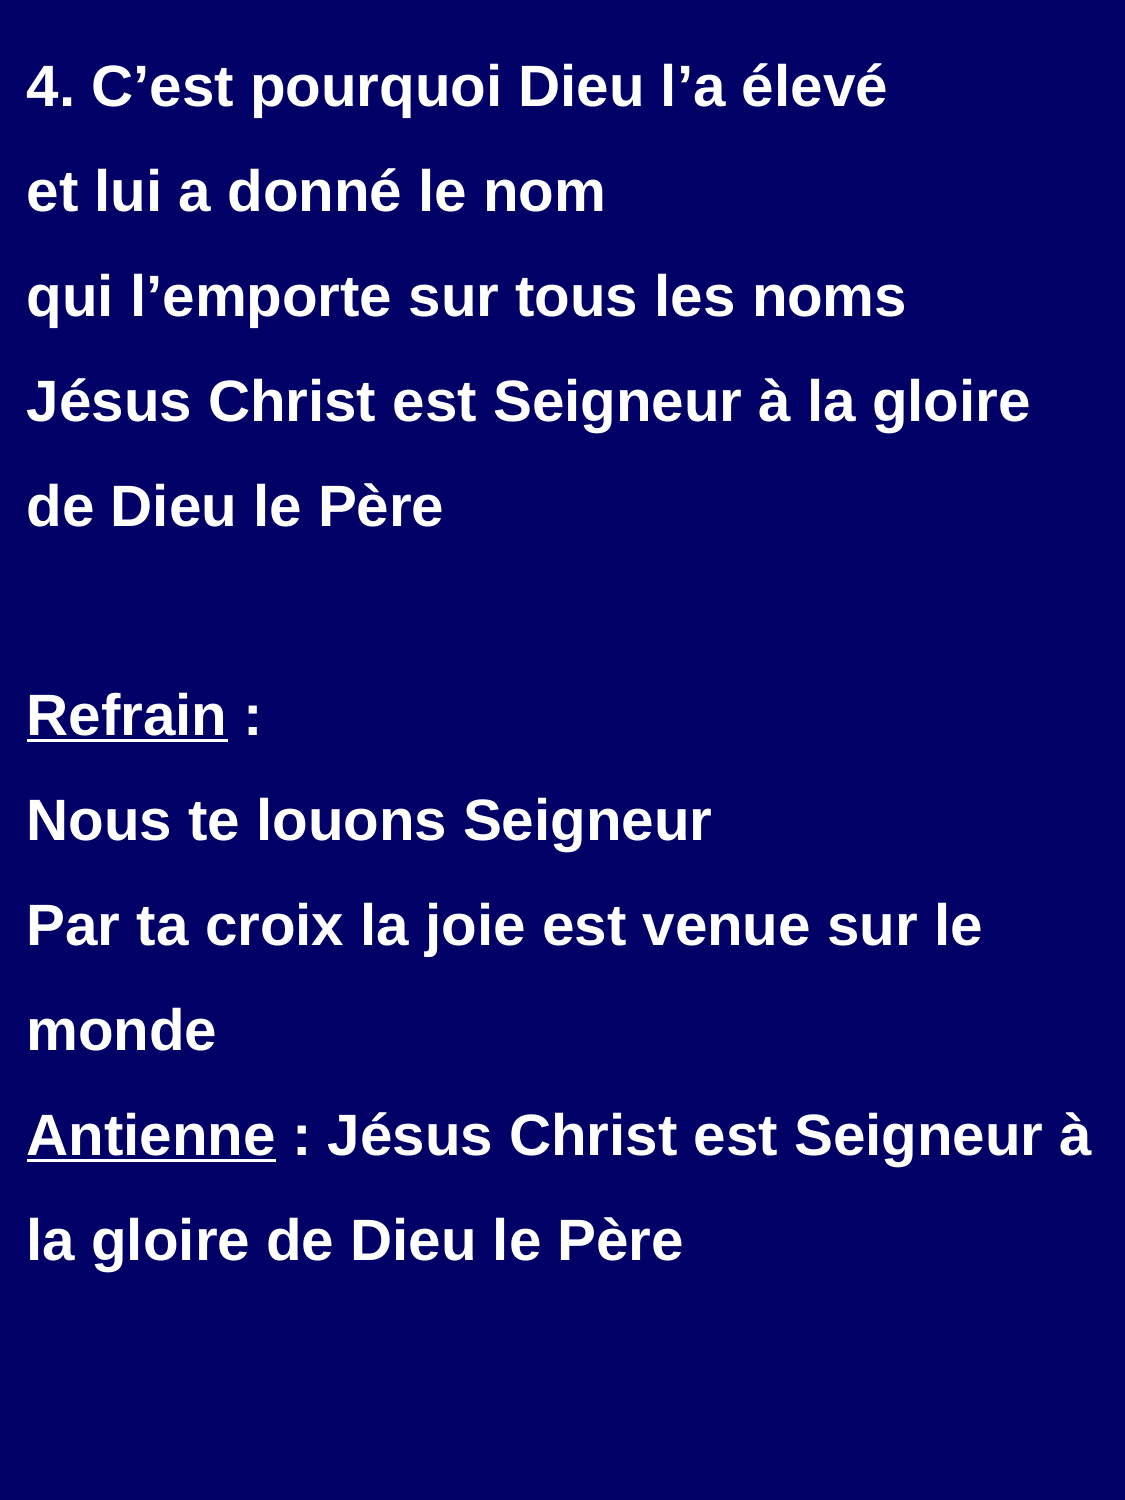

4. C’est pourquoi Dieu l’a élevé
et lui a donné le nom
qui l’emporte sur tous les noms
Jésus Christ est Seigneur à la gloire de Dieu le Père
Refrain :
Nous te louons Seigneur
Par ta croix la joie est venue sur le monde
Antienne : Jésus Christ est Seigneur à la gloire de Dieu le Père
 5. Afin qu’ au nom de Jésus
Tout genoux fléchisse au ciel sur terre, aux enfers.
Et que toute langue proclame :
Jésus Christ est Seigneur à la gloire de Dieu le Père
Ref : Nous te louons Seigneur
Par ta croix la joie est venue sur le monde
Jésus Christ est Seigneur à la gloire de Dieu le Père